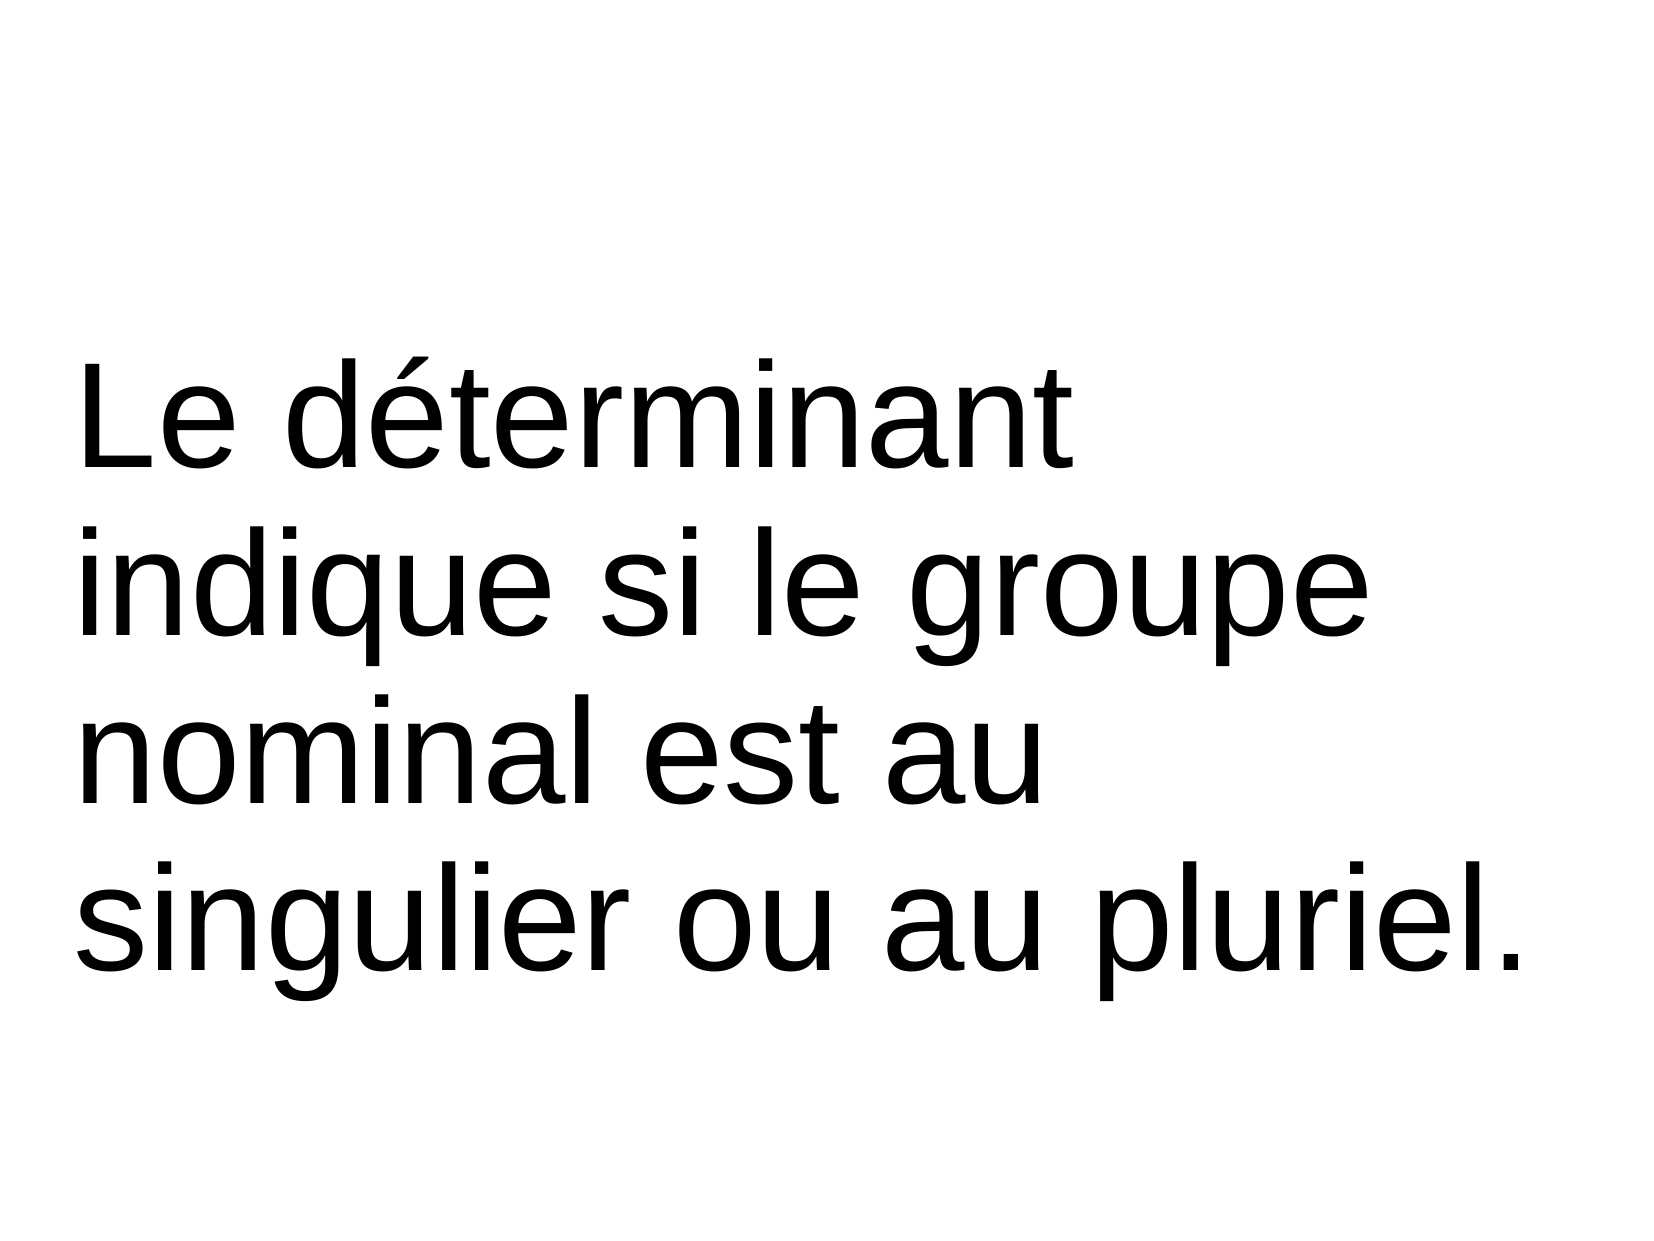

Le déterminant indique si le groupe nominal est au singulier ou au pluriel.